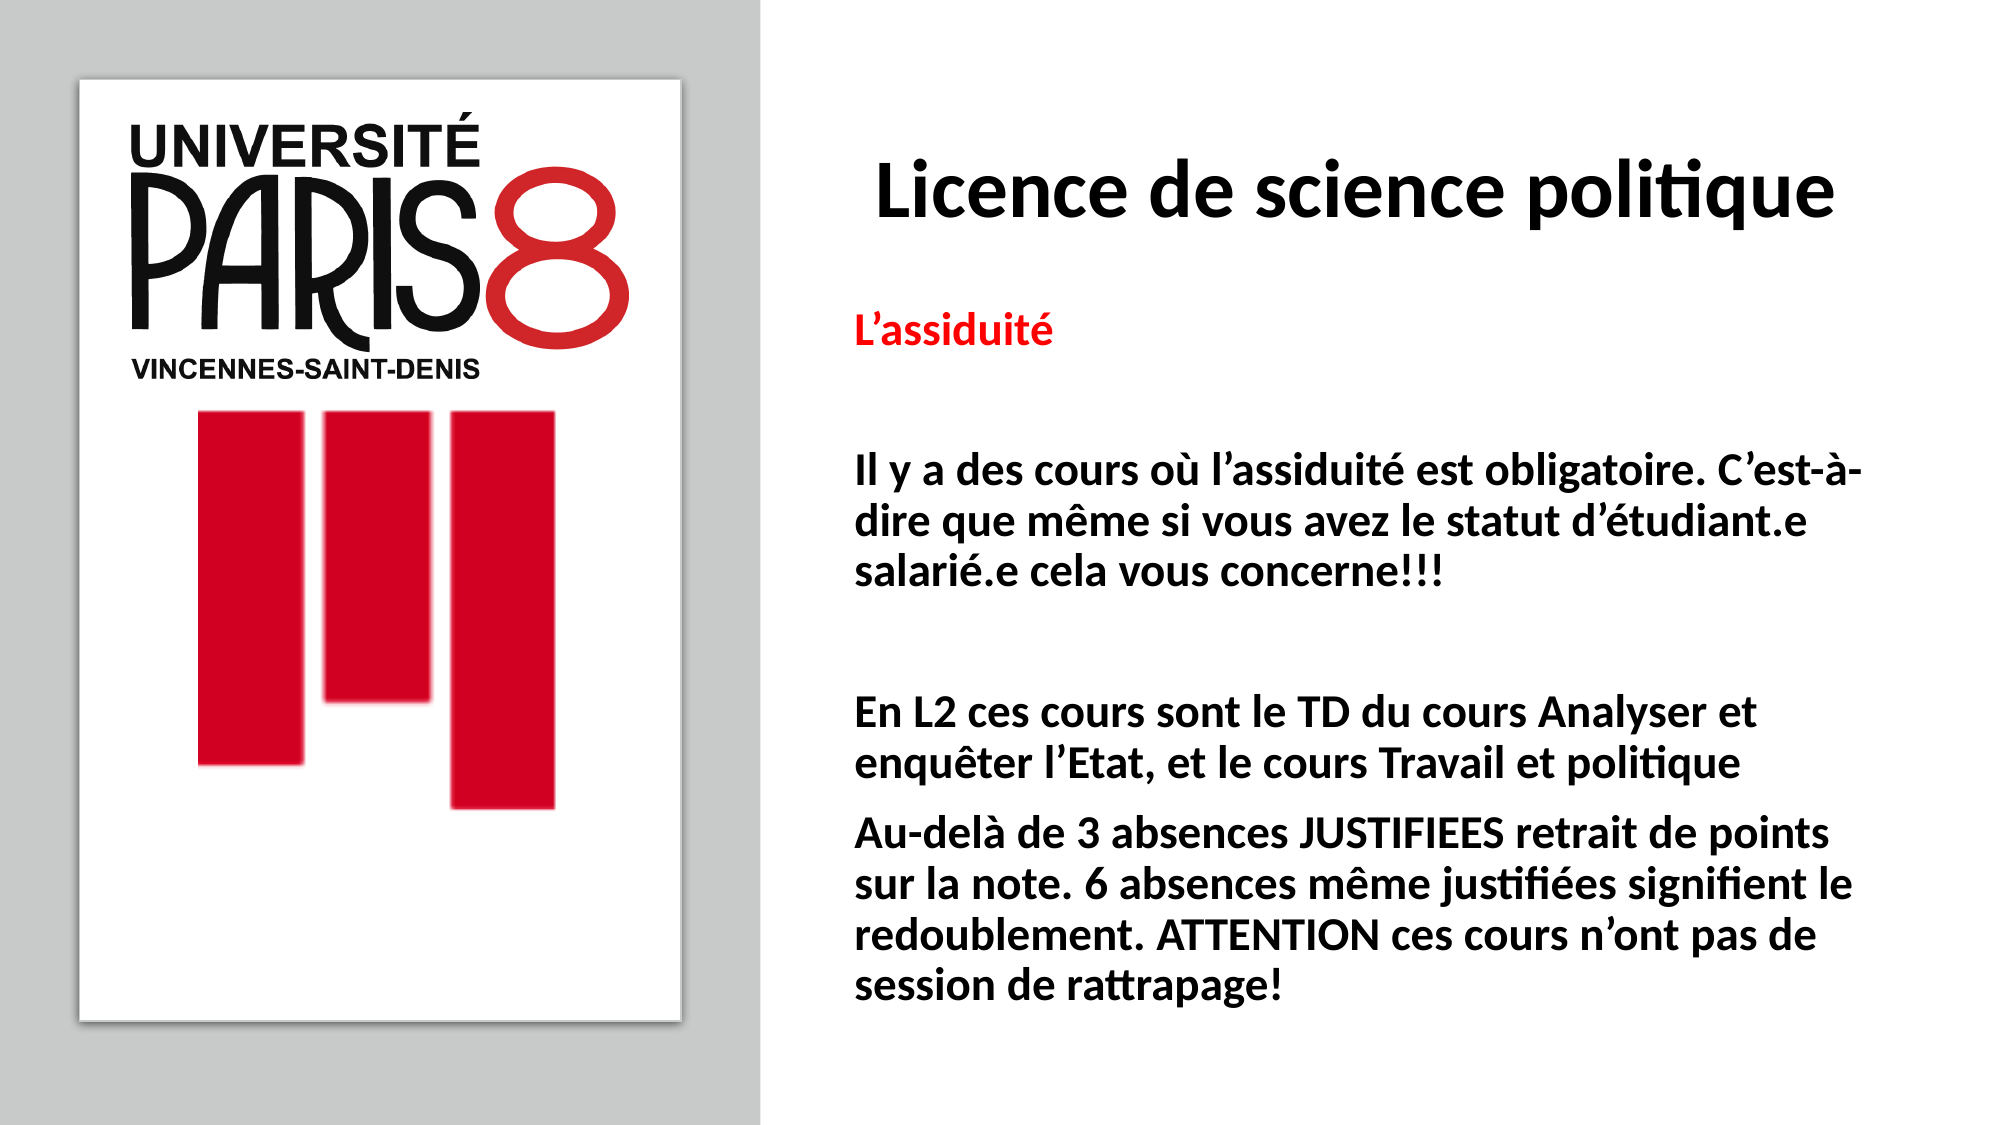

# Licence de science politique
L’assiduité
Il y a des cours où l’assiduité est obligatoire. C’est-à-dire que même si vous avez le statut d’étudiant.e salarié.e cela vous concerne!!!
En L2 ces cours sont le TD du cours Analyser et enquêter l’Etat, et le cours Travail et politique
Au-delà de 3 absences JUSTIFIEES retrait de points sur la note. 6 absences même justifiées signifient le redoublement. ATTENTION ces cours n’ont pas de session de rattrapage!